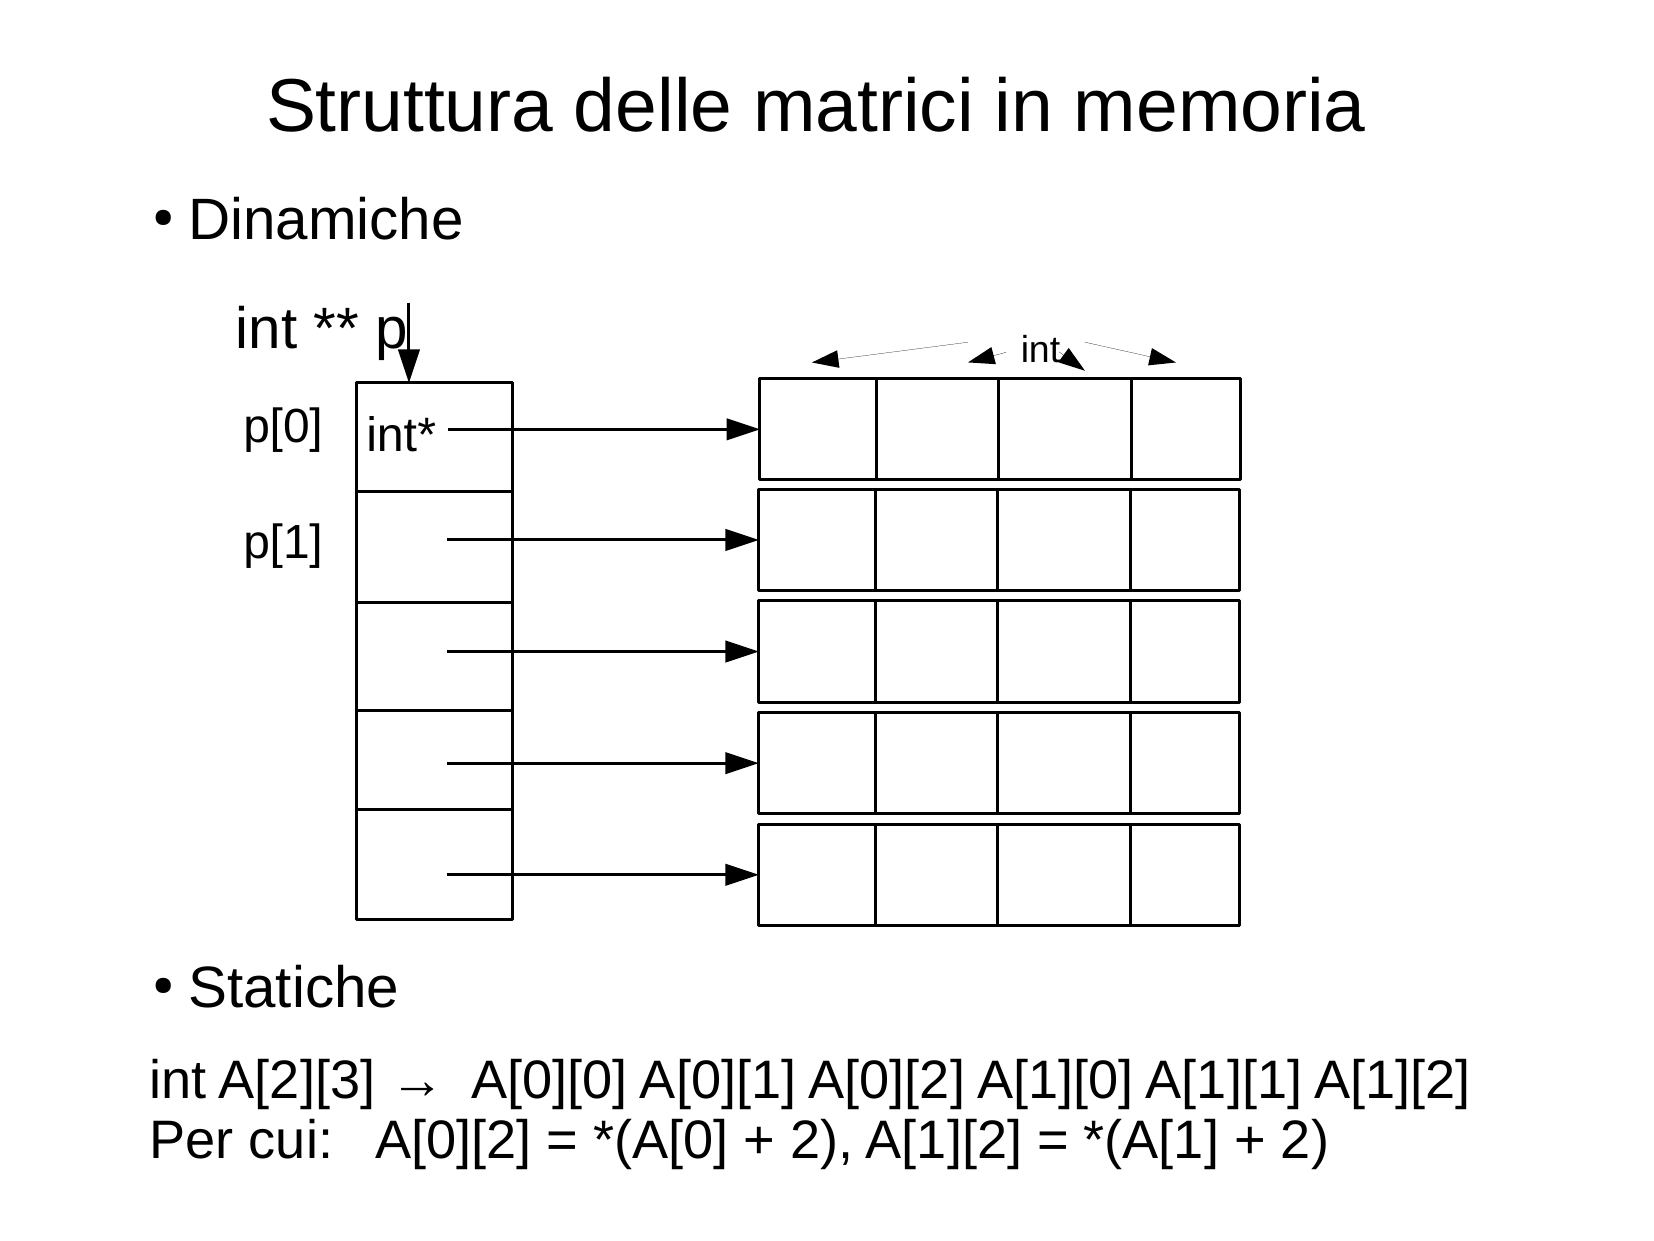

# Struttura delle matrici in memoria
Dinamiche
int ** p
int
p[0]
int*
p[1]
Statiche
int A[2][3] → A[0][0] A[0][1] A[0][2] A[1][0] A[1][1] A[1][2]
Per cui: A[0][2] = *(A[0] + 2), A[1][2] = *(A[1] + 2)